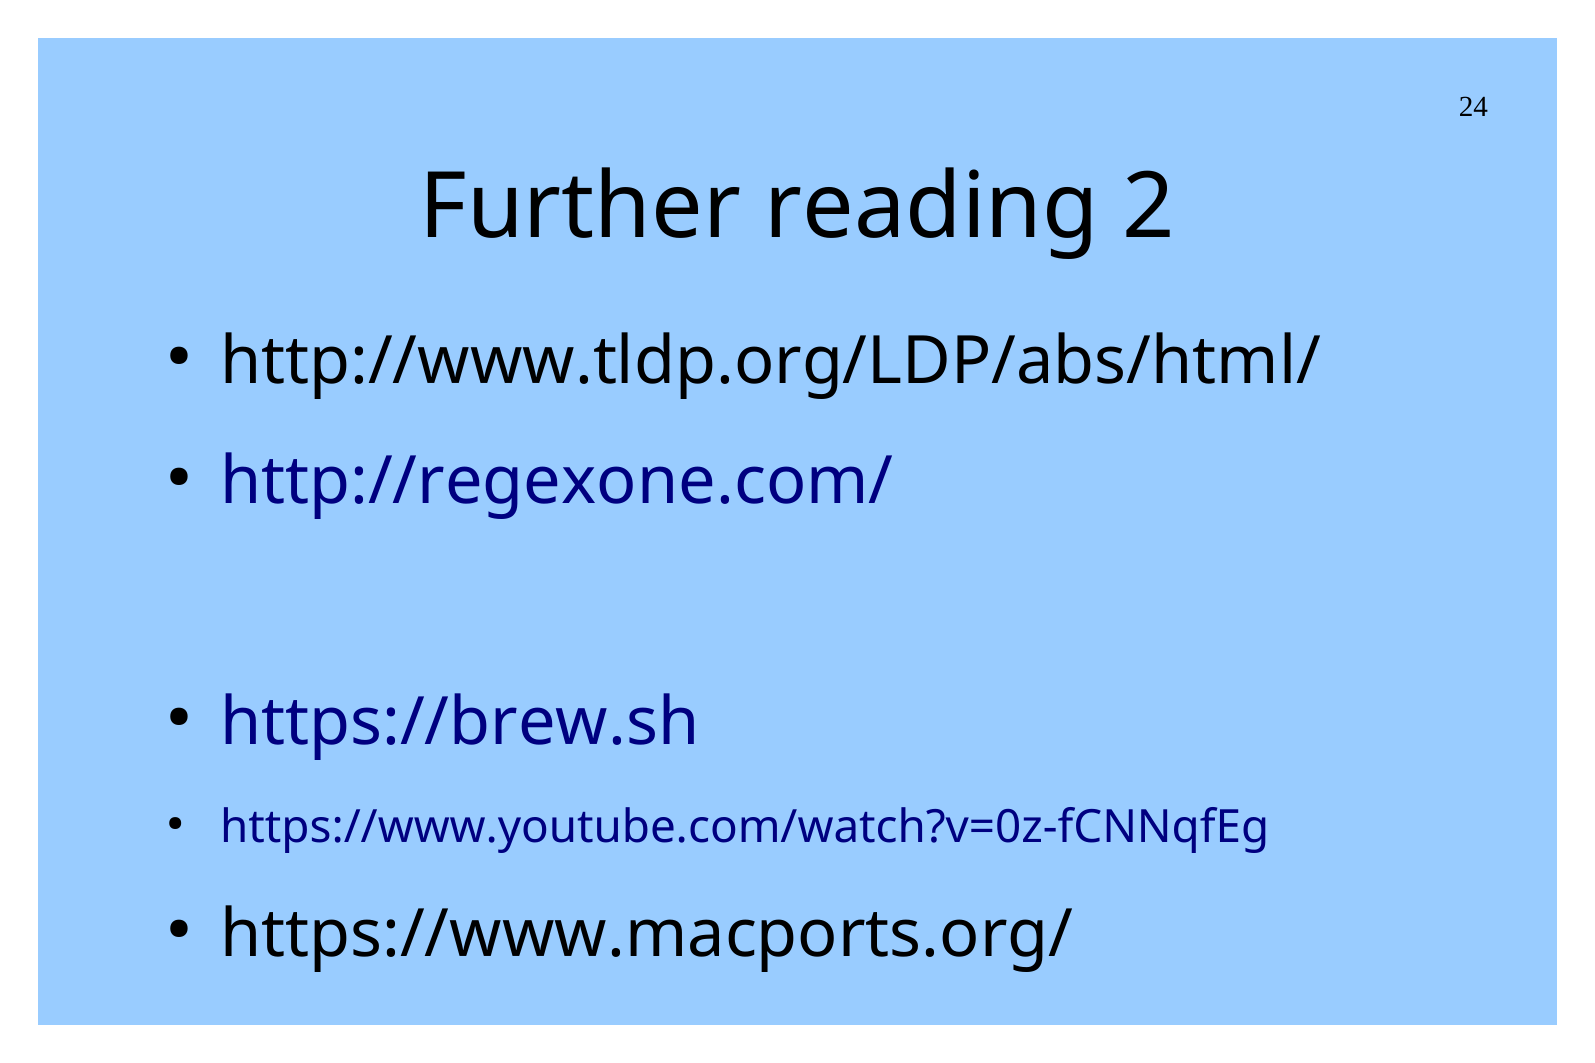

24
# Further reading 2
http://www.tldp.org/LDP/abs/html/
http://regexone.com/
https://brew.sh
https://www.youtube.com/watch?v=0z-fCNNqfEg
https://www.macports.org/